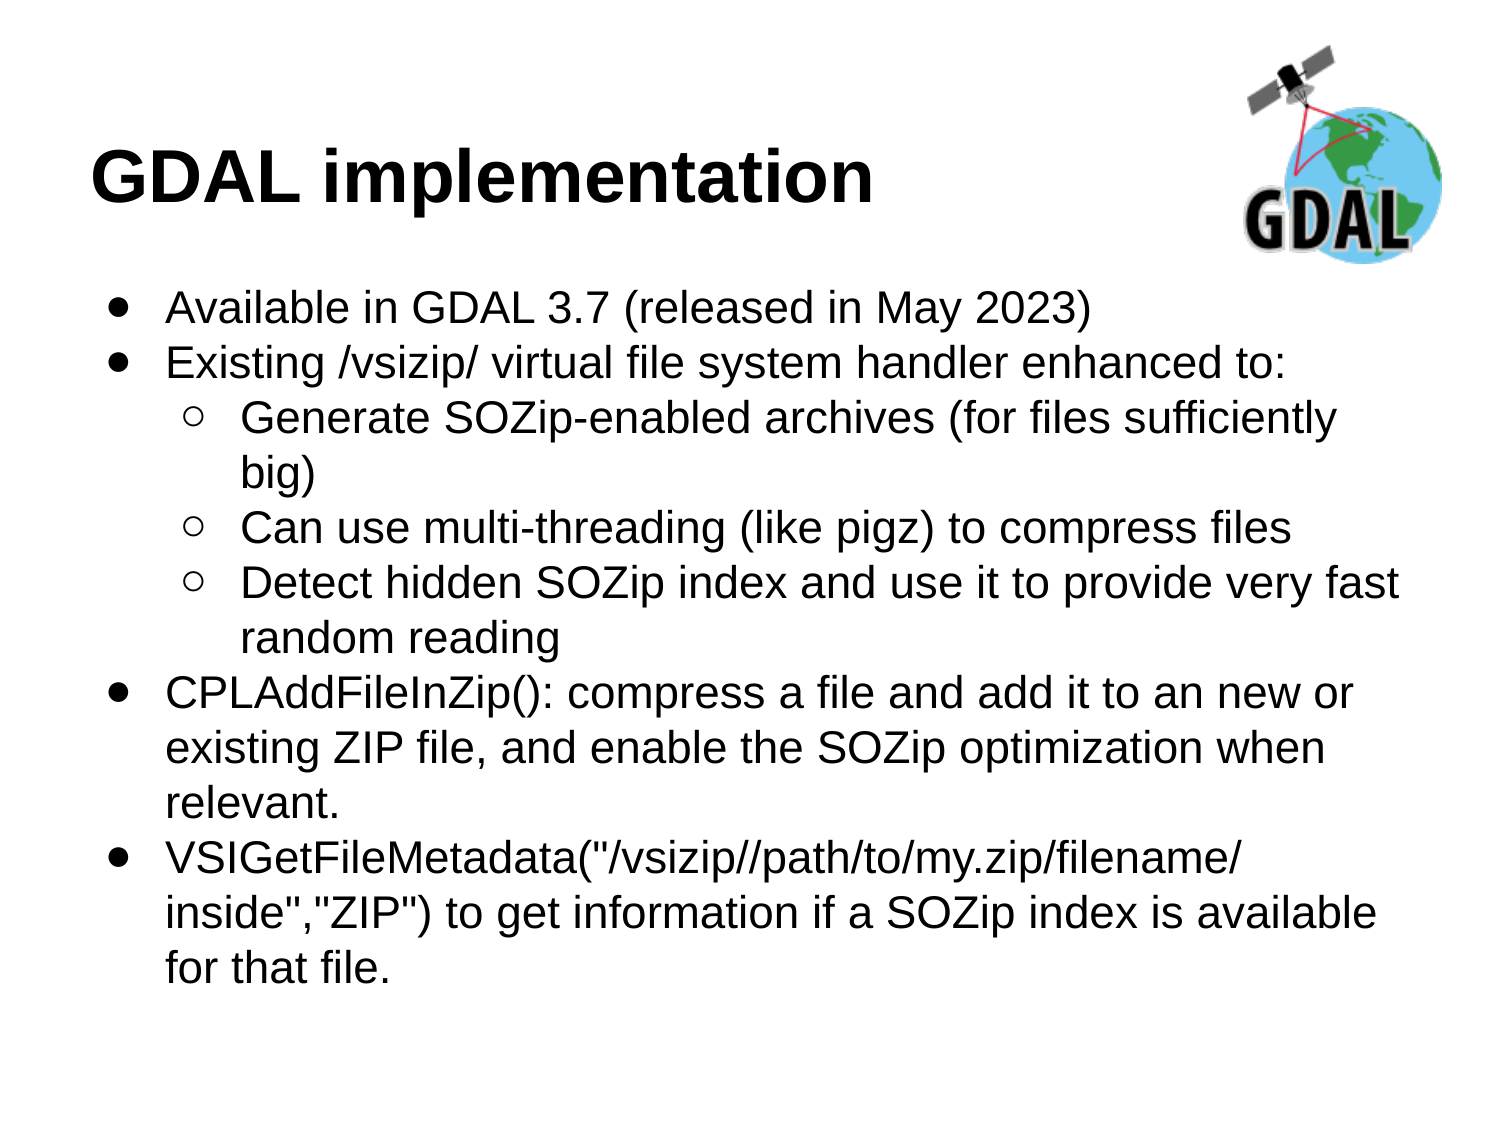

# GDAL implementation
Available in GDAL 3.7 (released in May 2023)
Existing /vsizip/ virtual file system handler enhanced to:
Generate SOZip-enabled archives (for files sufficiently big)
Can use multi-threading (like pigz) to compress files
Detect hidden SOZip index and use it to provide very fast random reading
CPLAddFileInZip(): compress a file and add it to an new or existing ZIP file, and enable the SOZip optimization when relevant.
VSIGetFileMetadata("/vsizip//path/to/my.zip/filename/inside","ZIP") to get information if a SOZip index is available for that file.